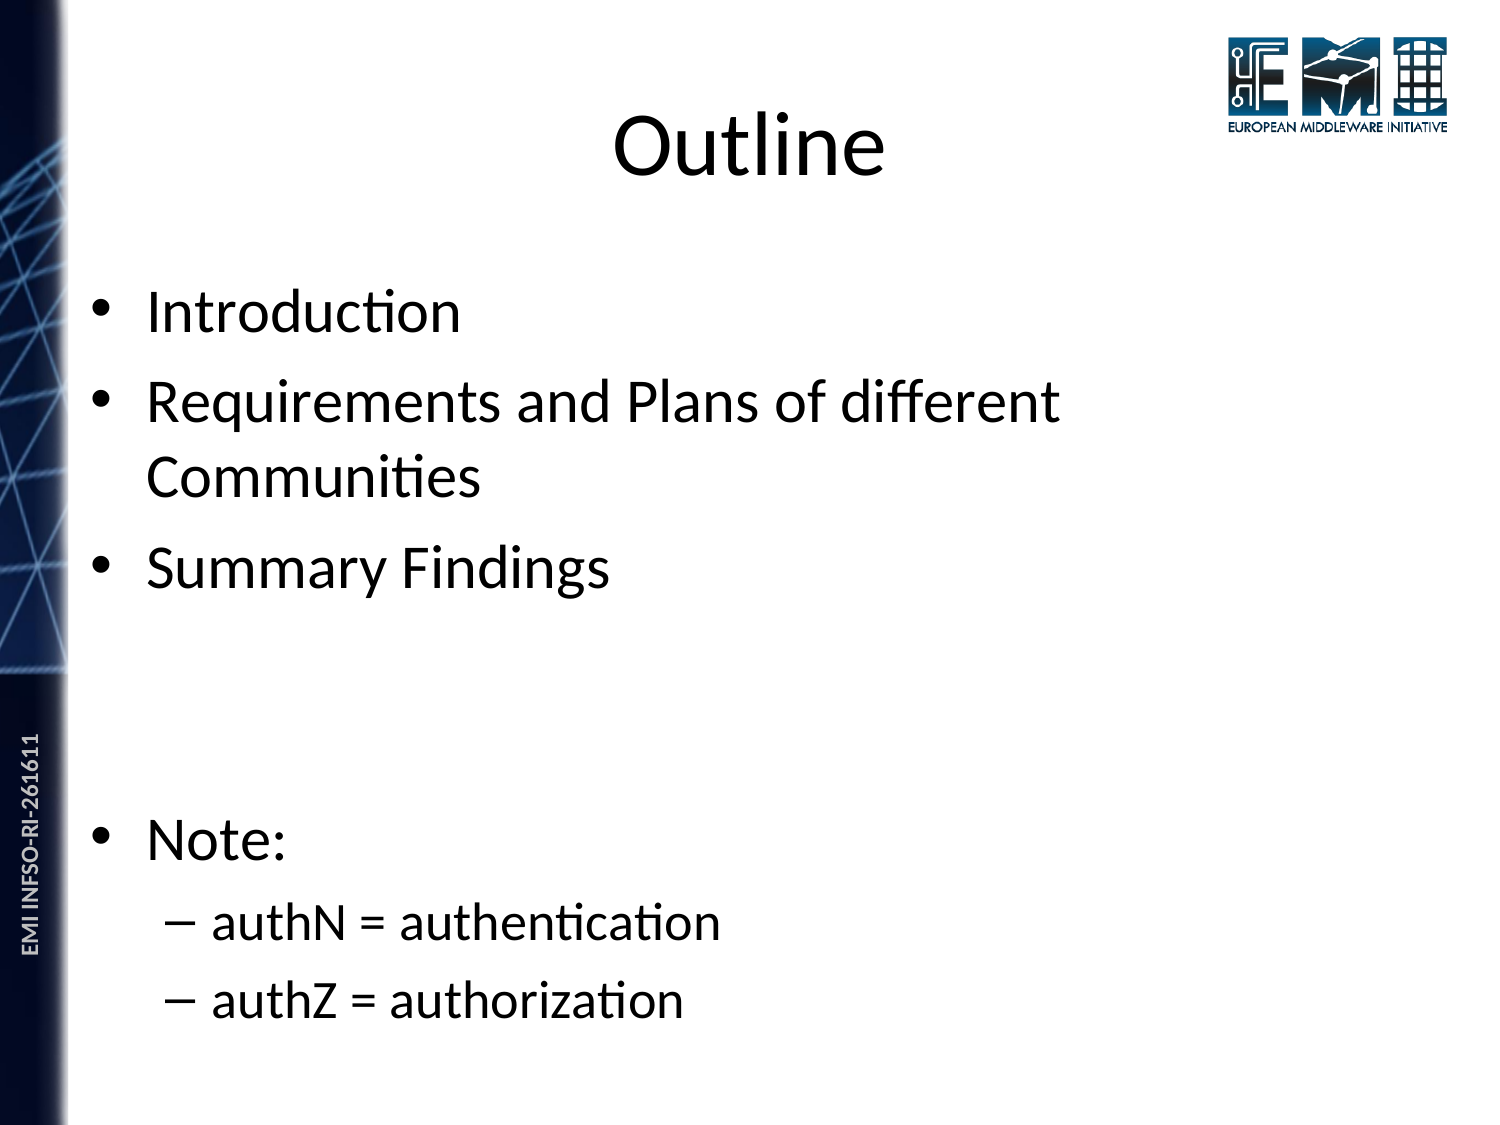

# Outline
Introduction
Requirements and Plans of different Communities
Summary Findings
Note:
authN = authentication
authZ = authorization